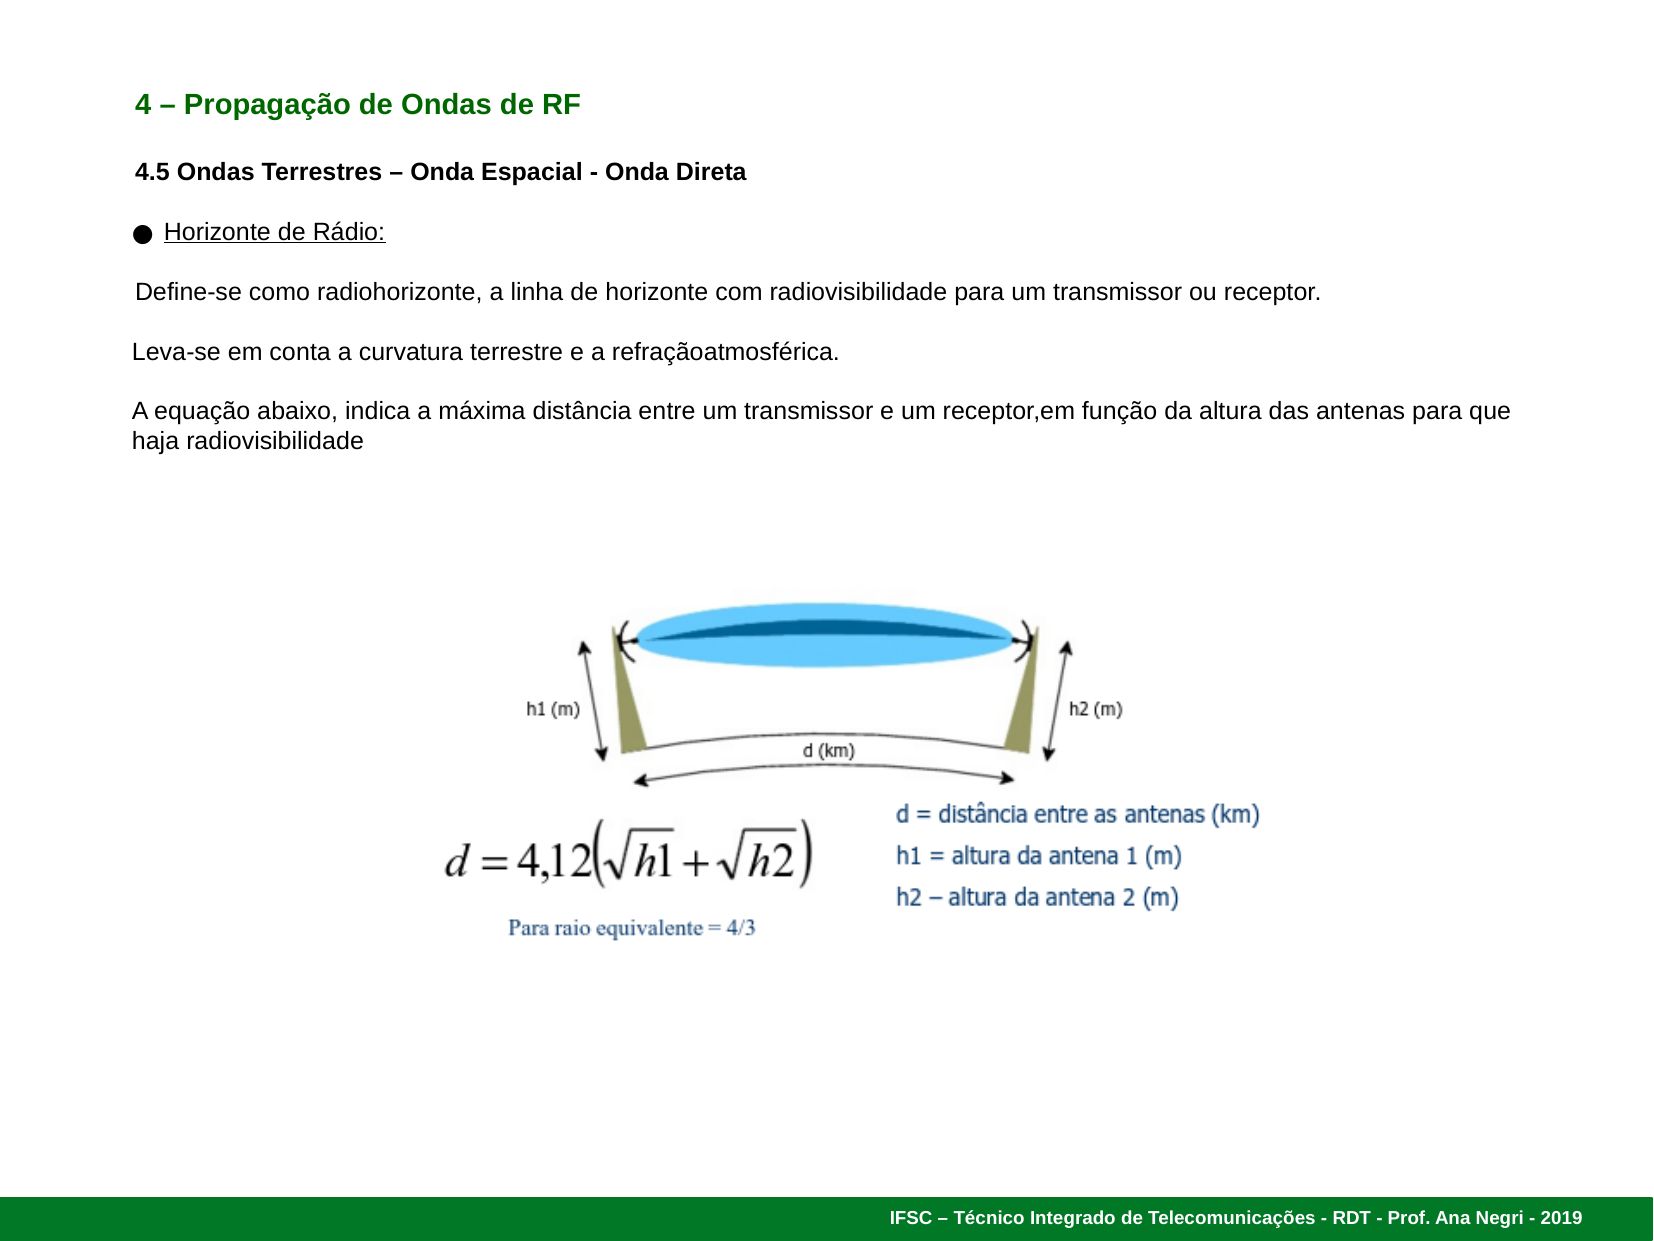

4 – Propagação de Ondas de RF
4.5 Ondas Terrestres – Onda Espacial - Onda Direta
Horizonte de Rádio:
Define-se como radiohorizonte, a linha de horizonte com radiovisibilidade para um transmissor ou receptor.
Leva-se em conta a curvatura terrestre e a refraçãoatmosférica.
A equação abaixo, indica a máxima distância entre um transmissor e um receptor,em função da altura das antenas para que haja radiovisibilidade
IFSC – Técnico Integrado de Telecomunicações - RDT - Prof. Ana Negri - 2019